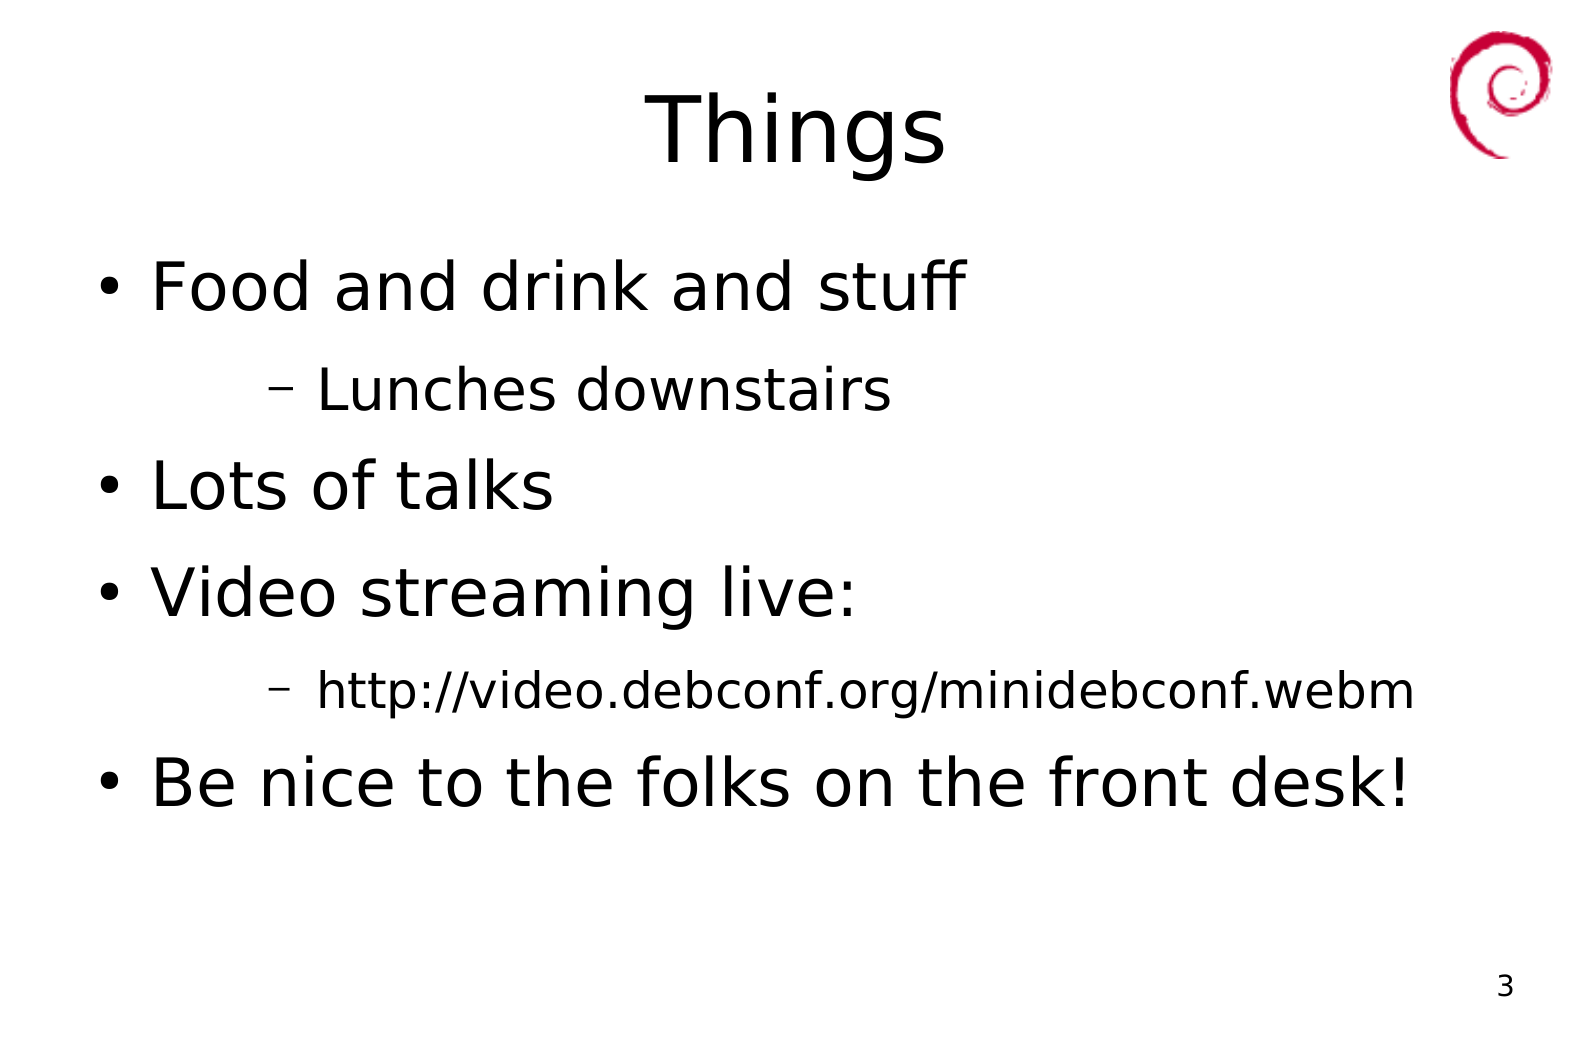

# Things
Food and drink and stuff
Lunches downstairs
Lots of talks
Video streaming live:
http://video.debconf.org/minidebconf.webm
Be nice to the folks on the front desk!
3